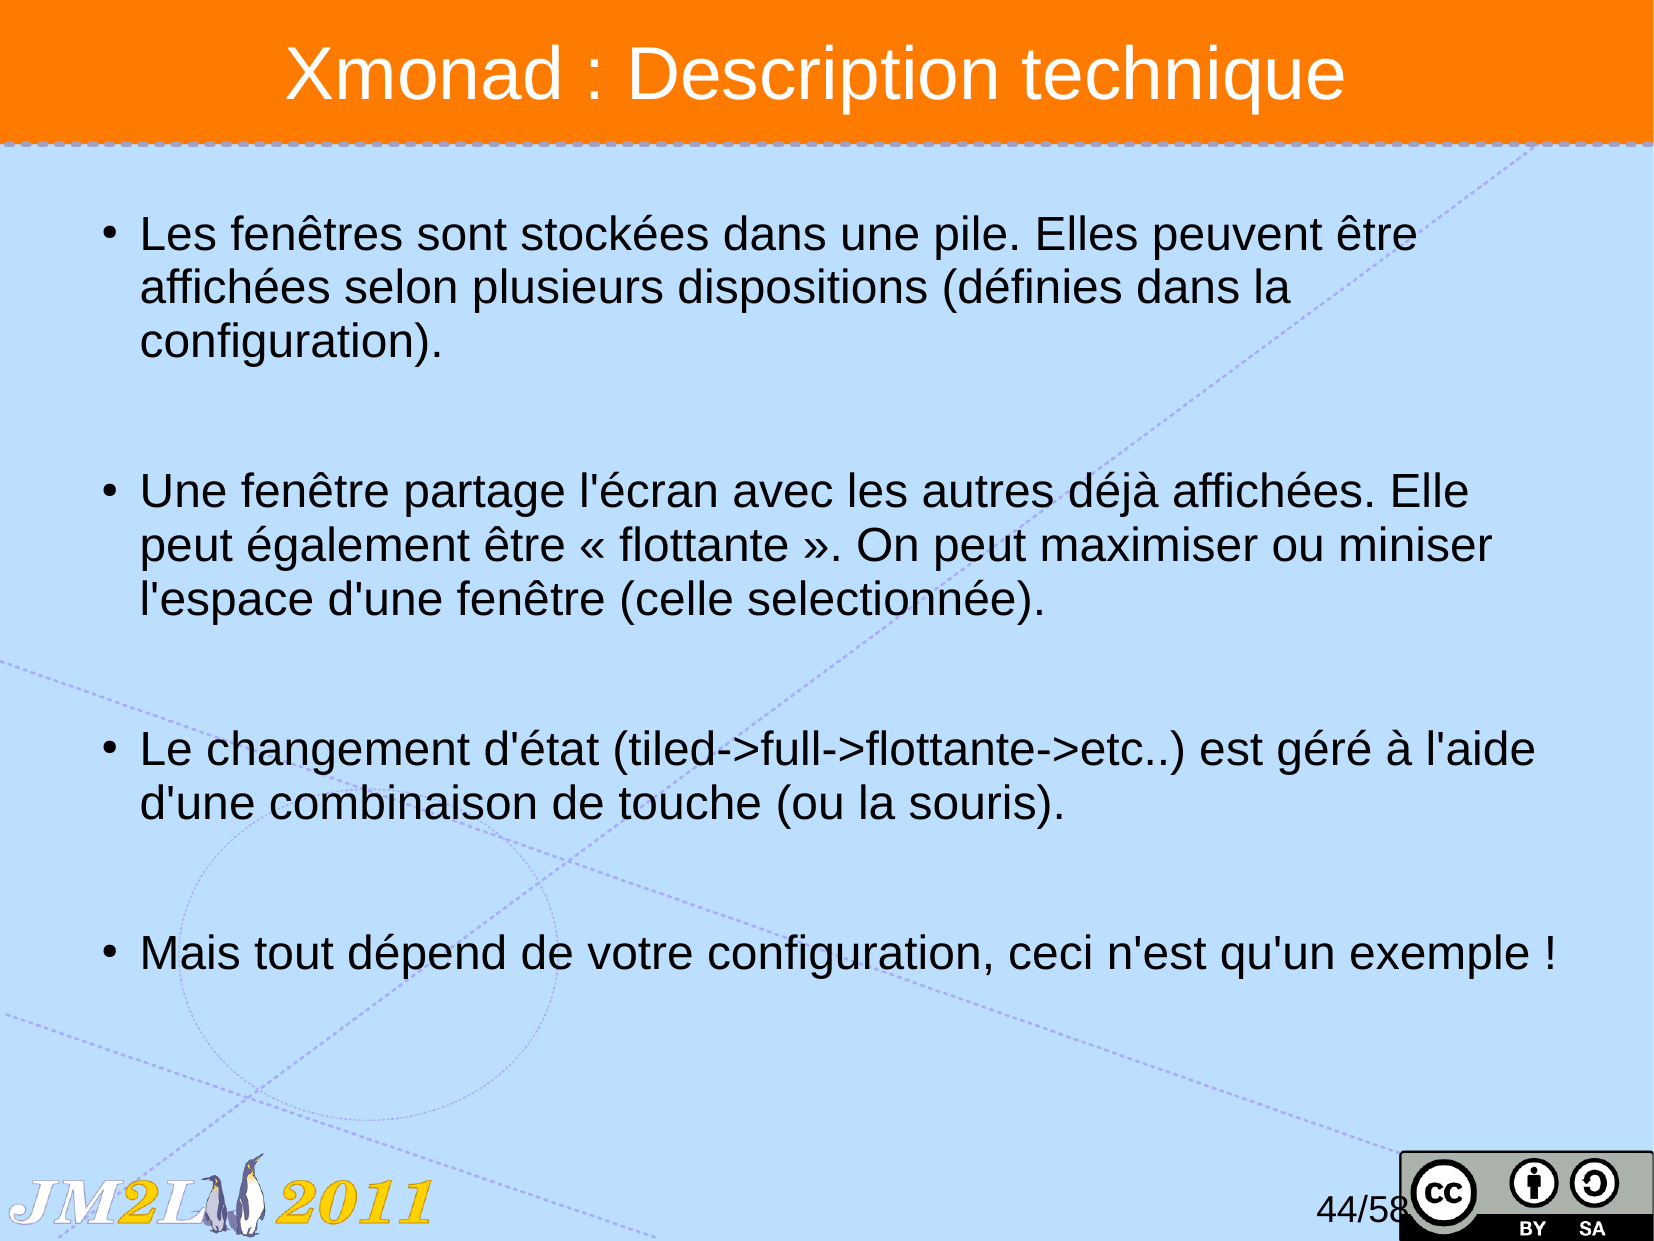

# Xmonad : Description technique
Les fenêtres sont stockées dans une pile. Elles peuvent être affichées selon plusieurs dispositions (définies dans la configuration).
Une fenêtre partage l'écran avec les autres déjà affichées. Elle peut également être « flottante ». On peut maximiser ou miniser l'espace d'une fenêtre (celle selectionnée).
Le changement d'état (tiled->full->flottante->etc..) est géré à l'aide d'une combinaison de touche (ou la souris).
Mais tout dépend de votre configuration, ceci n'est qu'un exemple !